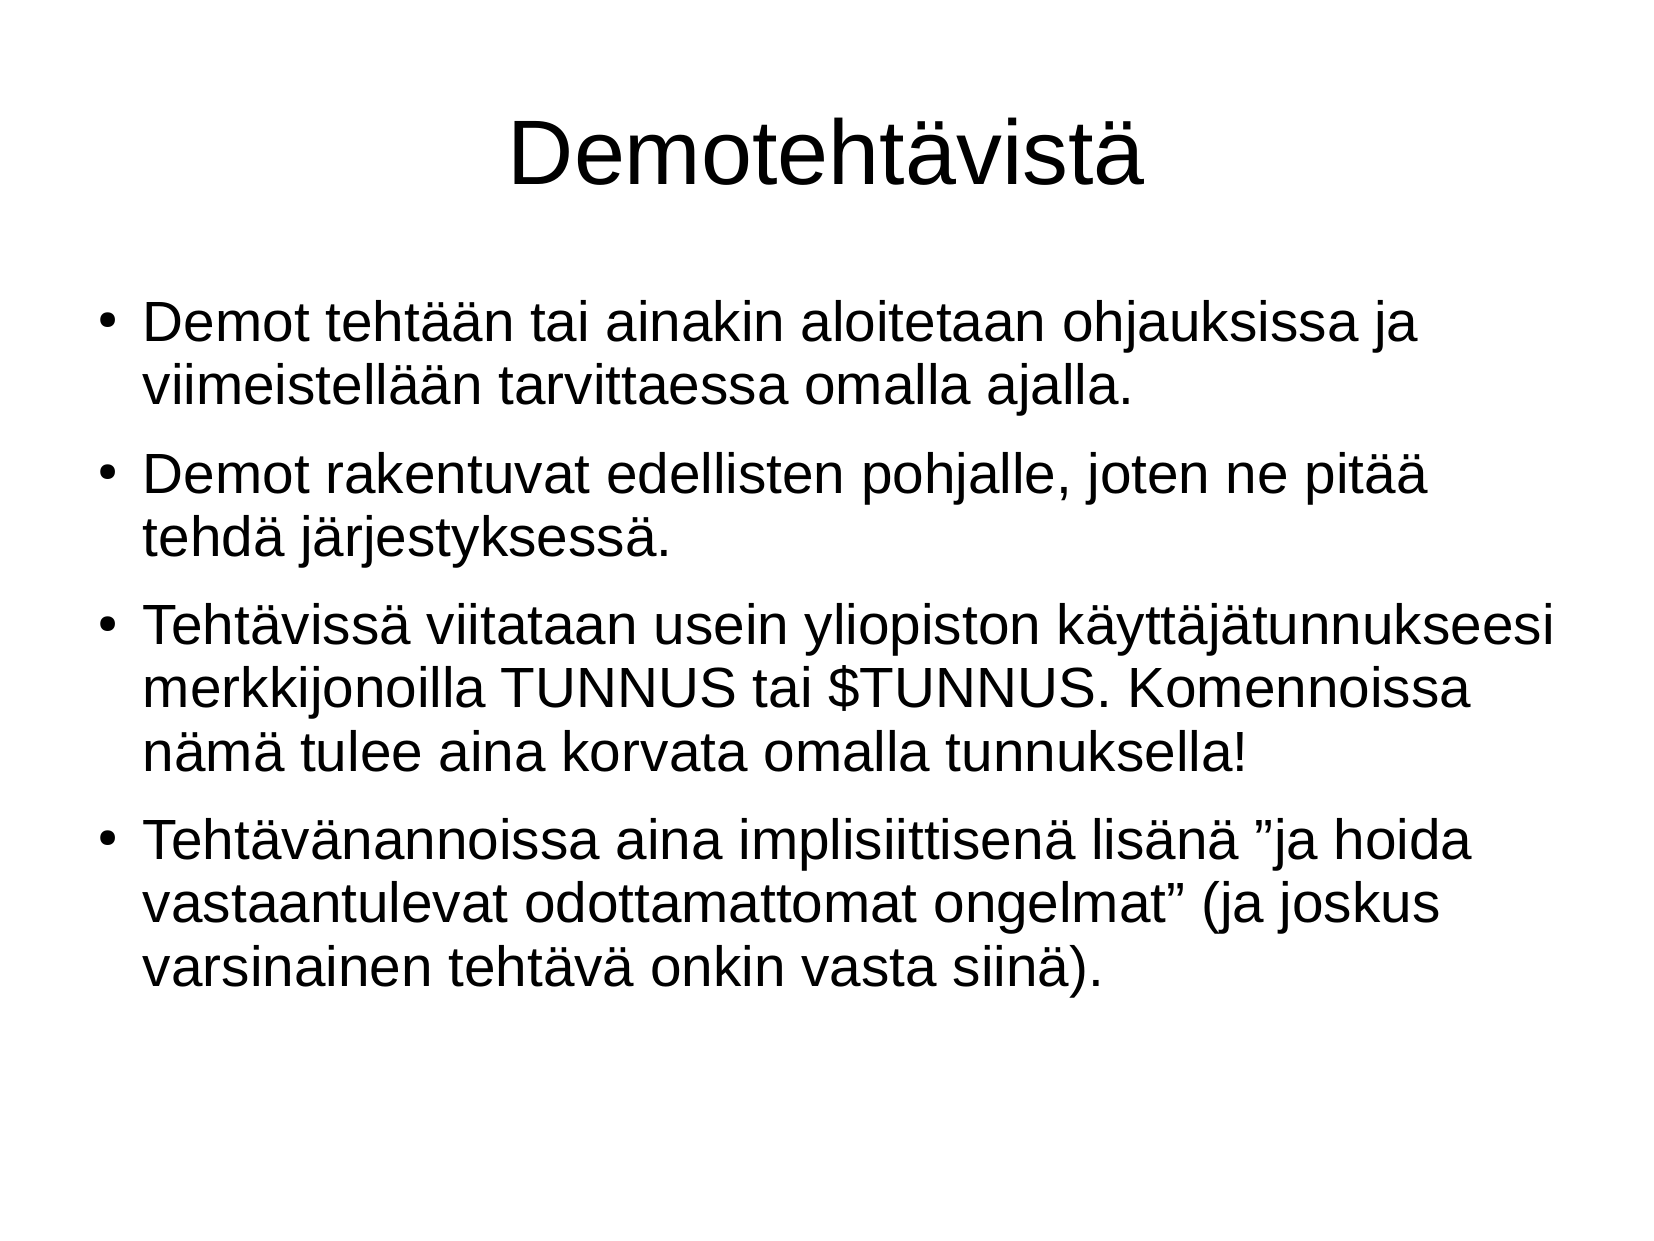

# Demotehtävistä
Demot tehtään tai ainakin aloitetaan ohjauksissa ja viimeistellään tarvittaessa omalla ajalla.
Demot rakentuvat edellisten pohjalle, joten ne pitää tehdä järjestyksessä.
Tehtävissä viitataan usein yliopiston käyttäjätunnukseesi merkkijonoilla TUNNUS tai $TUNNUS. Komennoissa nämä tulee aina korvata omalla tunnuksella!
Tehtävänannoissa aina implisiittisenä lisänä ”ja hoida vastaantulevat odottamattomat ongelmat” (ja joskus varsinainen tehtävä onkin vasta siinä).